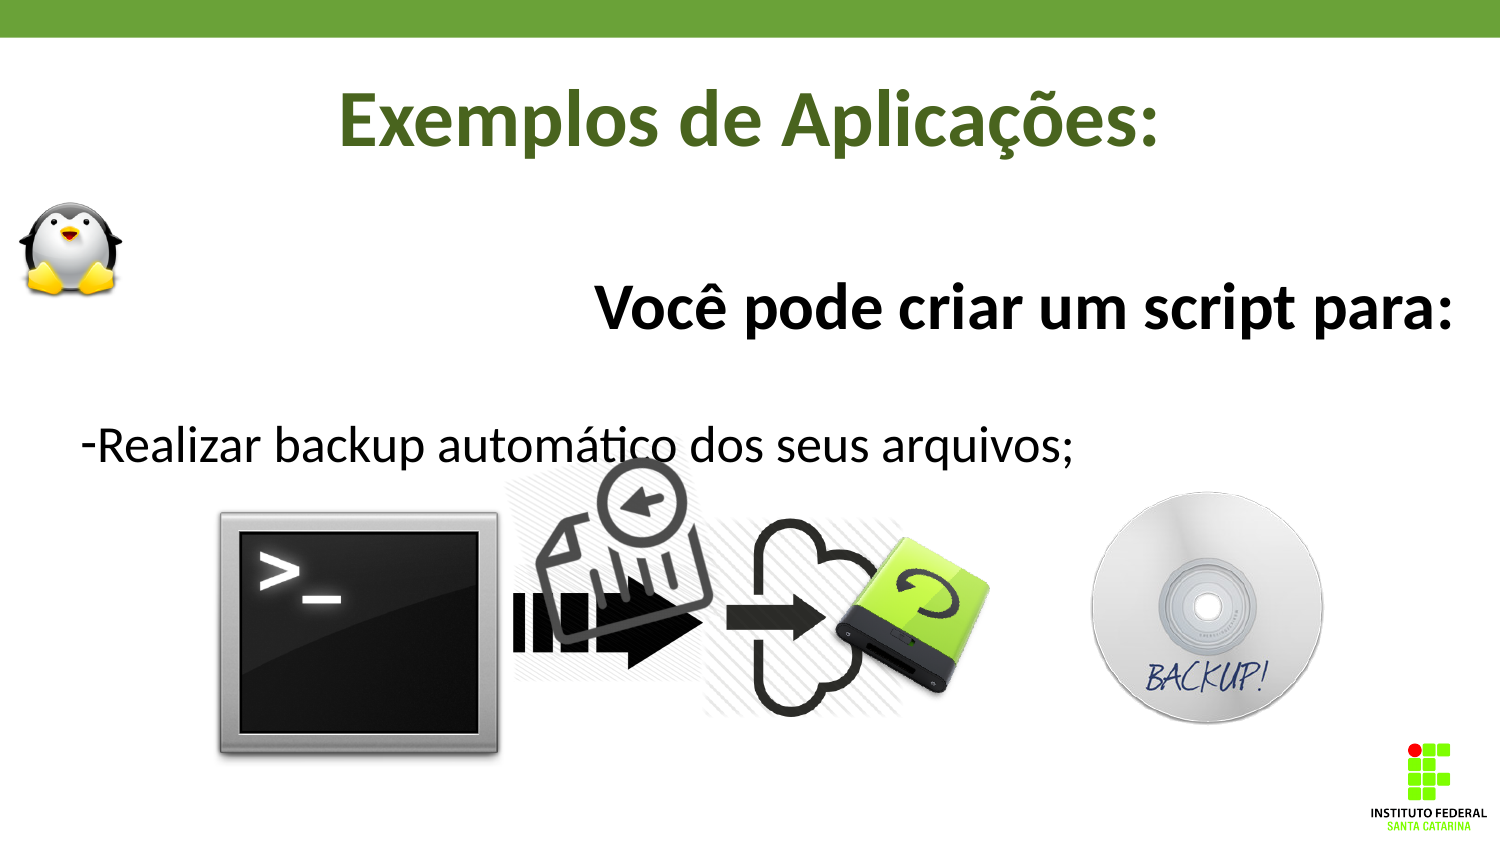

# Exemplos de Aplicações:
Você pode criar um script para:
Realizar backup automático dos seus arquivos;